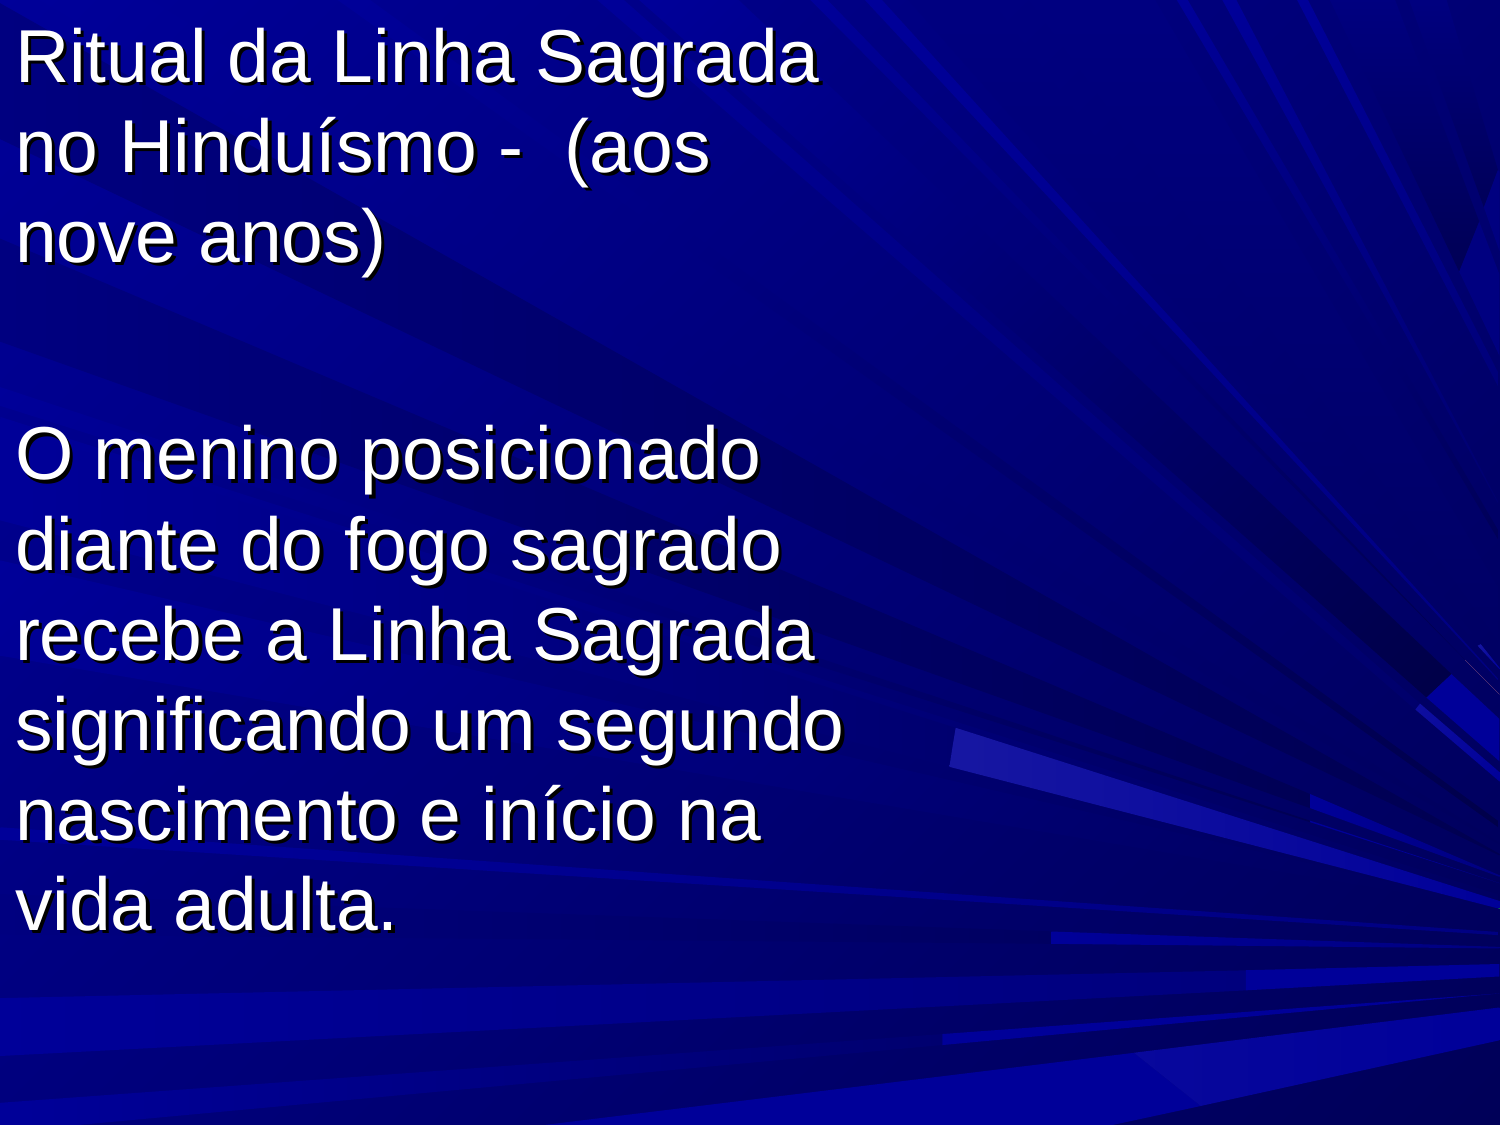

Ritual da Linha Sagrada no Hinduísmo - (aos nove anos)
O menino posicionado diante do fogo sagrado recebe a Linha Sagrada significando um segundo nascimento e início na vida adulta.